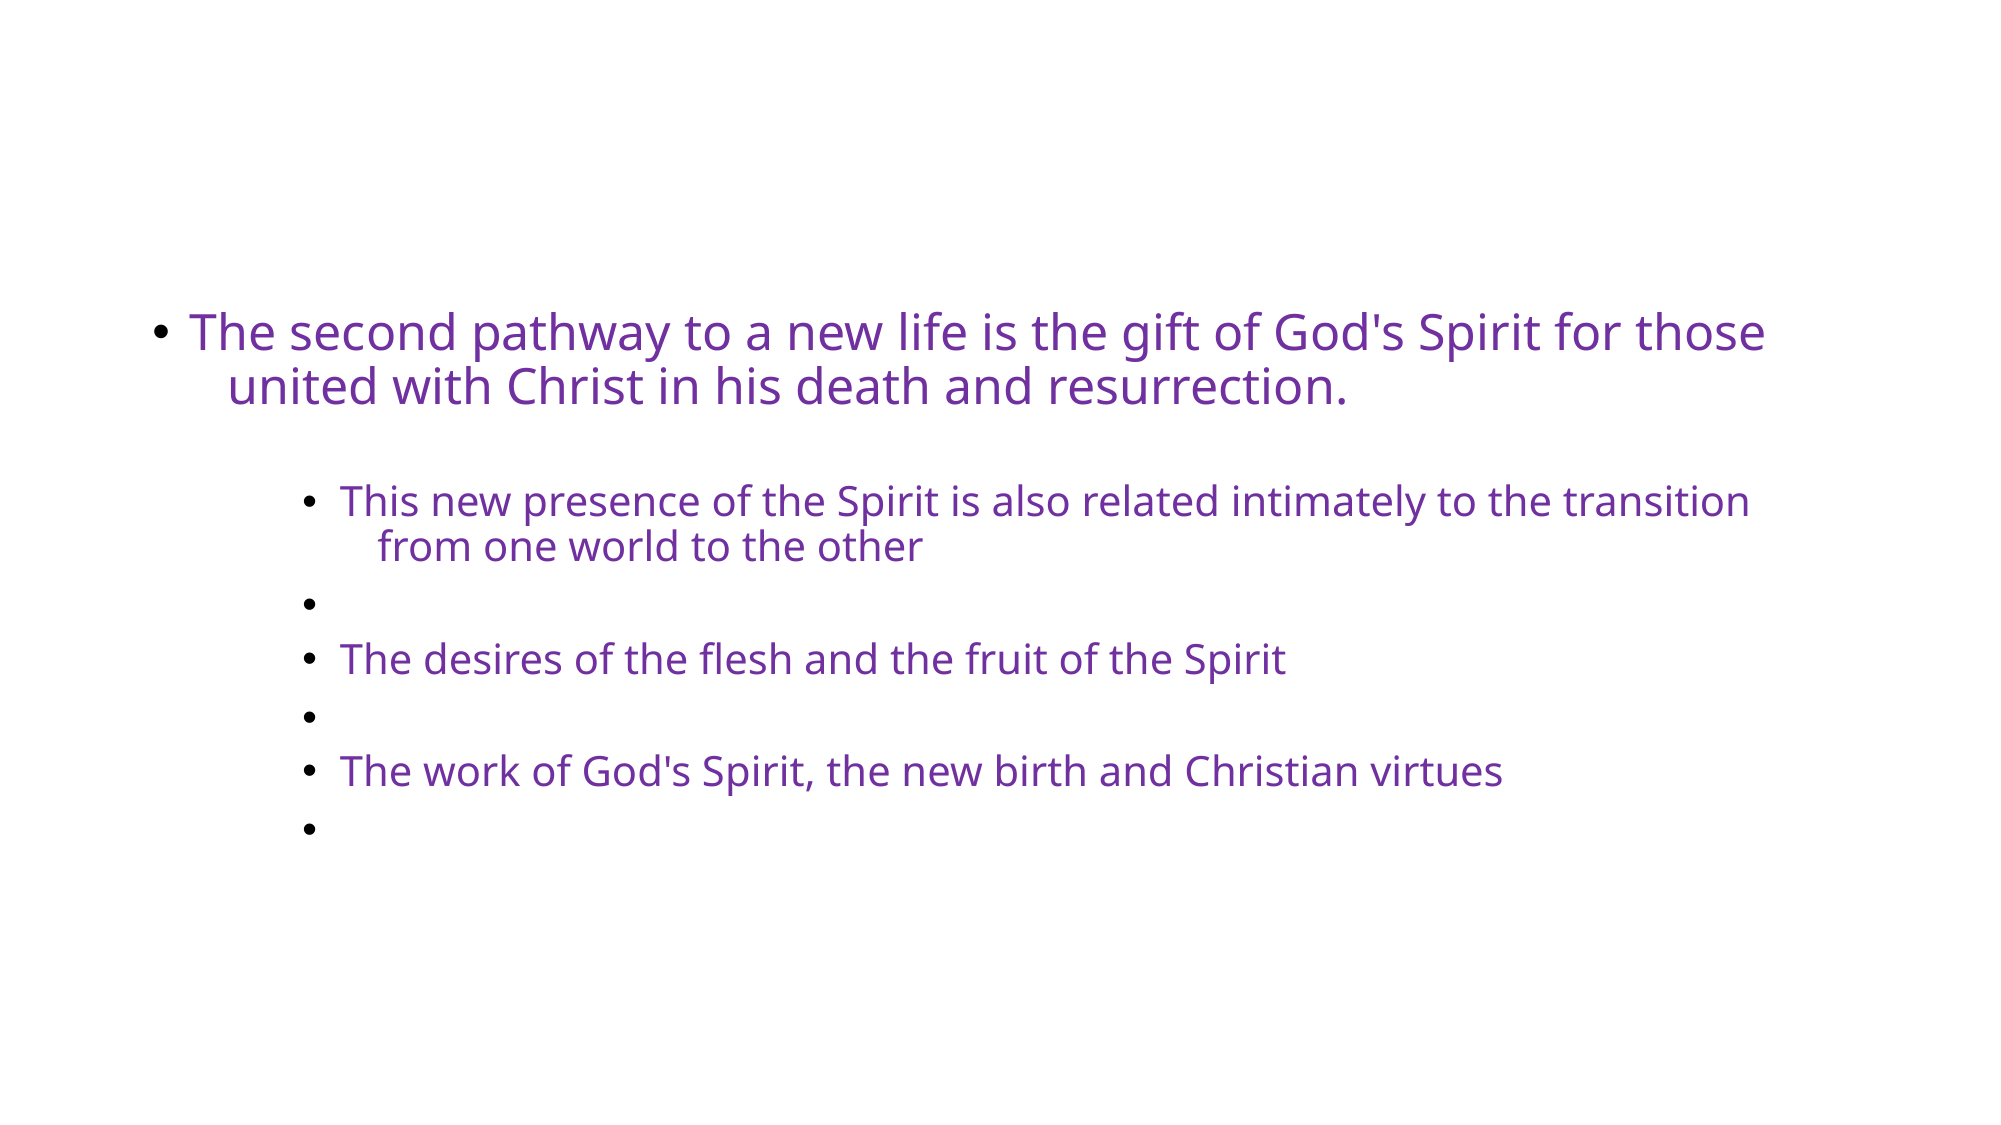

#
The second pathway to a new life is the gift of God's Spirit for those united with Christ in his death and resurrection.
This new presence of the Spirit is also related intimately to the transition from one world to the other
The desires of the flesh and the fruit of the Spirit
The work of God's Spirit, the new birth and Christian virtues